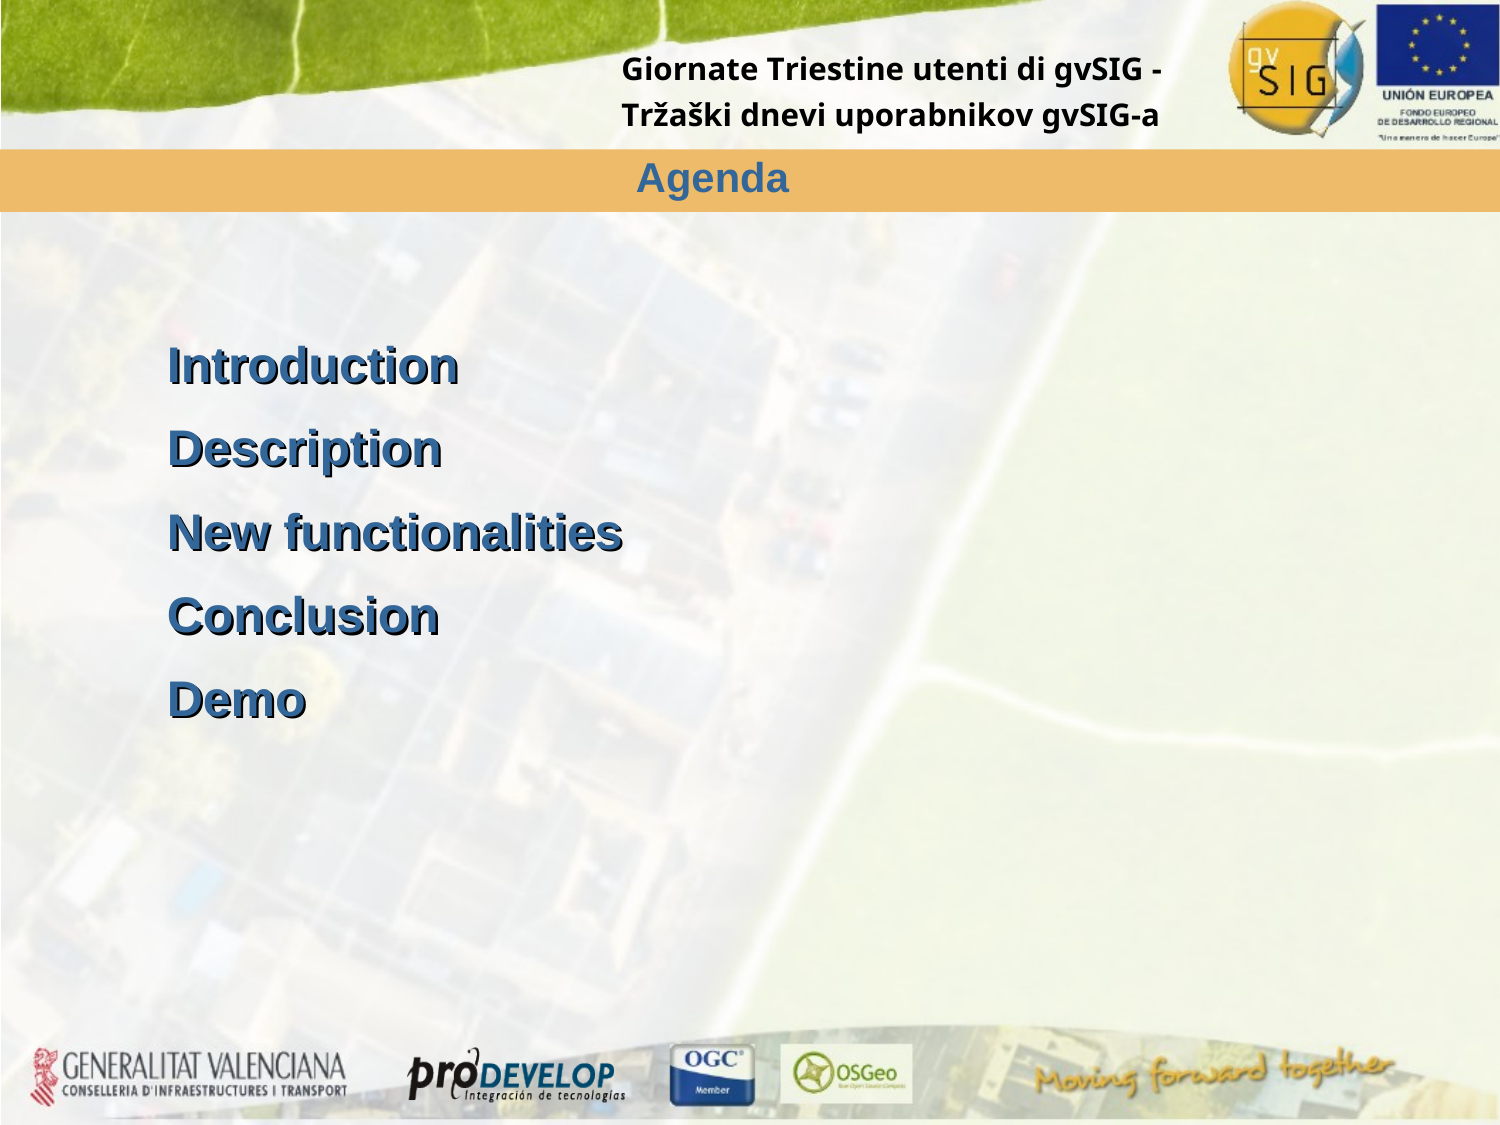

Agenda
 Introduction
 Description
 New functionalities
 Conclusion
 Demo